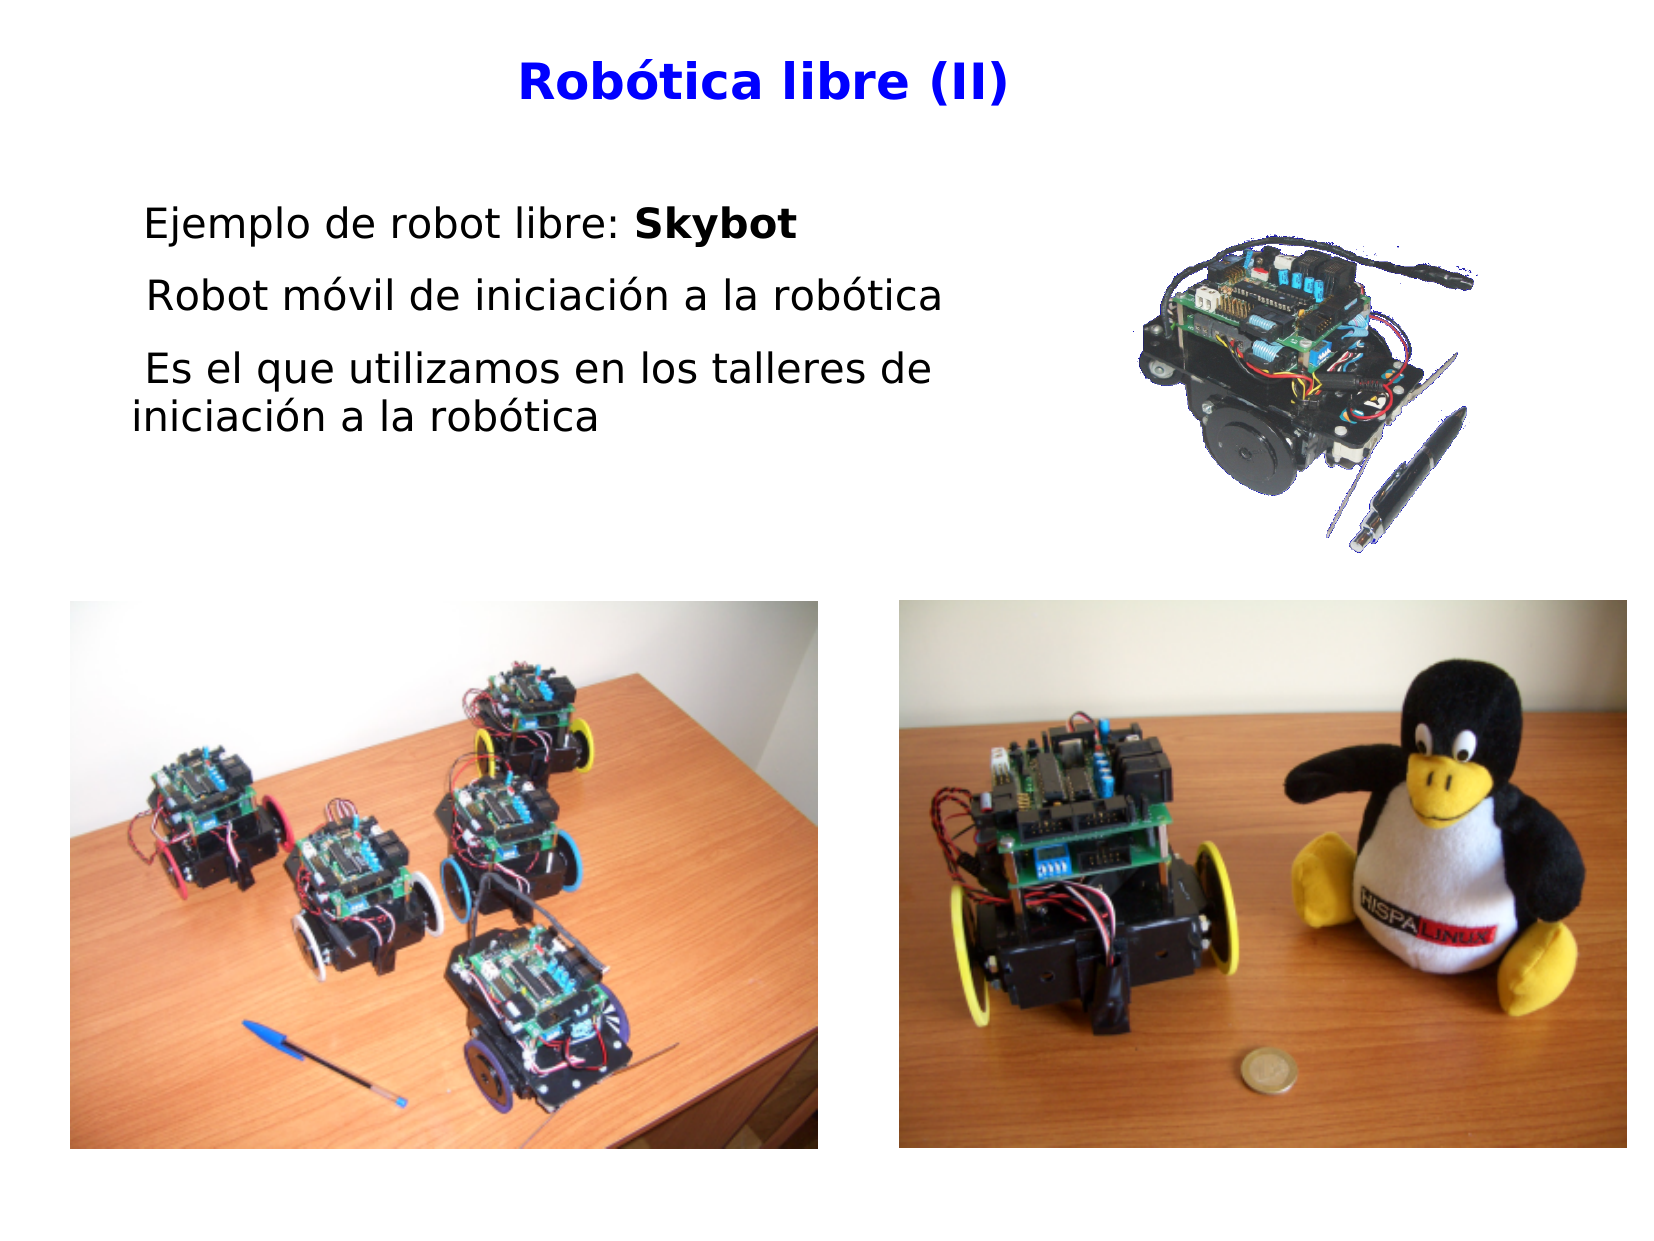

Robótica libre (II)
 Ejemplo de robot libre: Skybot
 Robot móvil de iniciación a la robótica
 Es el que utilizamos en los talleres de iniciación a la robótica